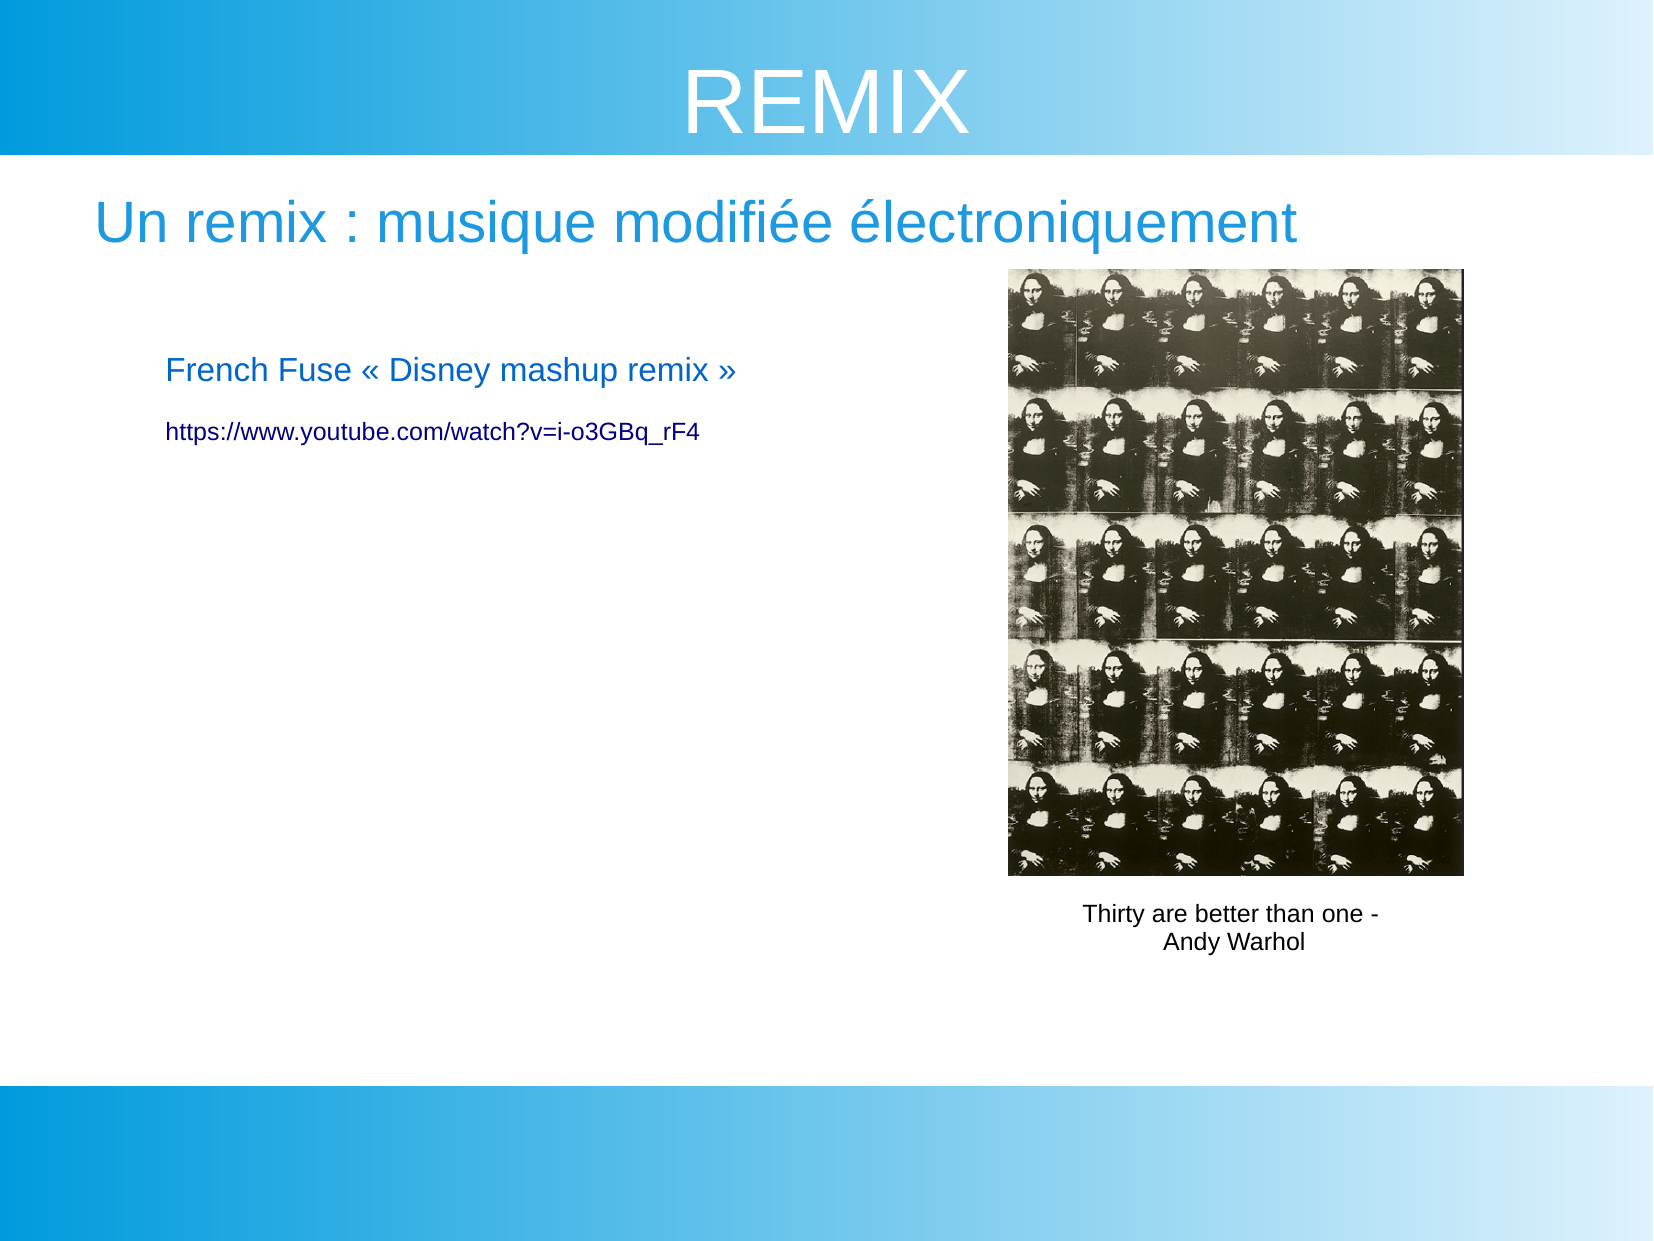

# REMIX
Un remix : musique modifiée électroniquement
French Fuse « Disney mashup remix »
https://www.youtube.com/watch?v=i-o3GBq_rF4
Thirty are better than one -
Andy Warhol